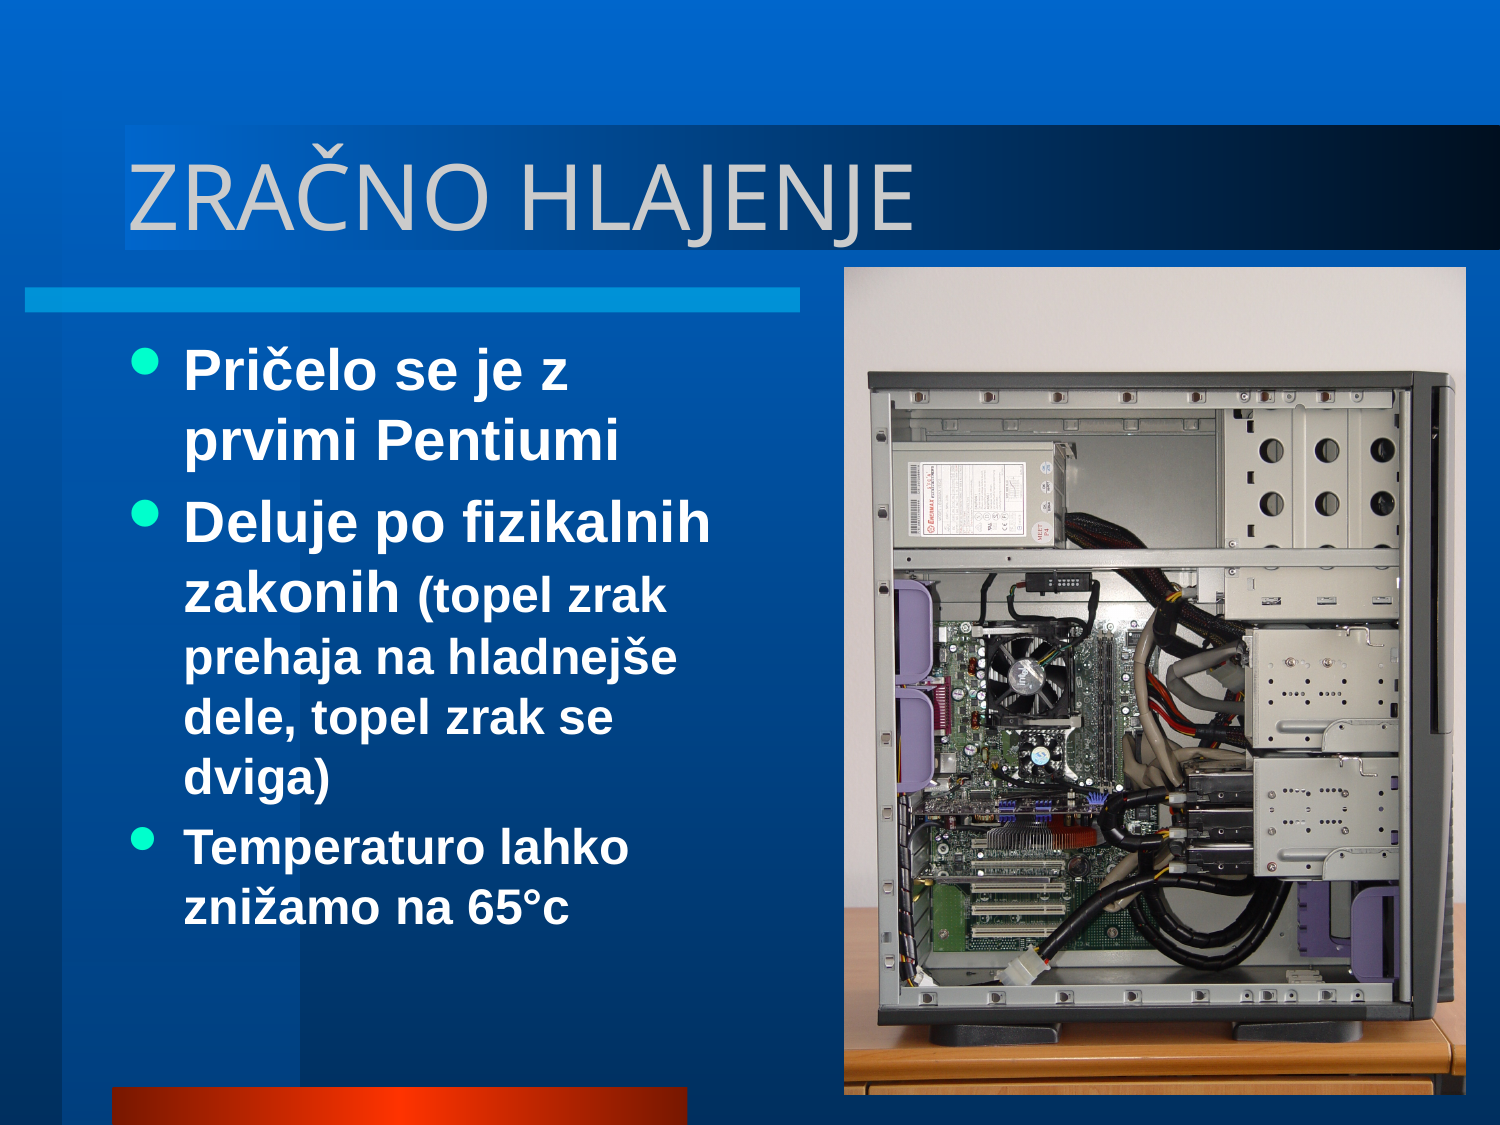

# ZRAČNO HLAJENJE
Pričelo se je z prvimi Pentiumi
Deluje po fizikalnih zakonih (topel zrak prehaja na hladnejše dele, topel zrak se dviga)
Temperaturo lahko znižamo na 65°c